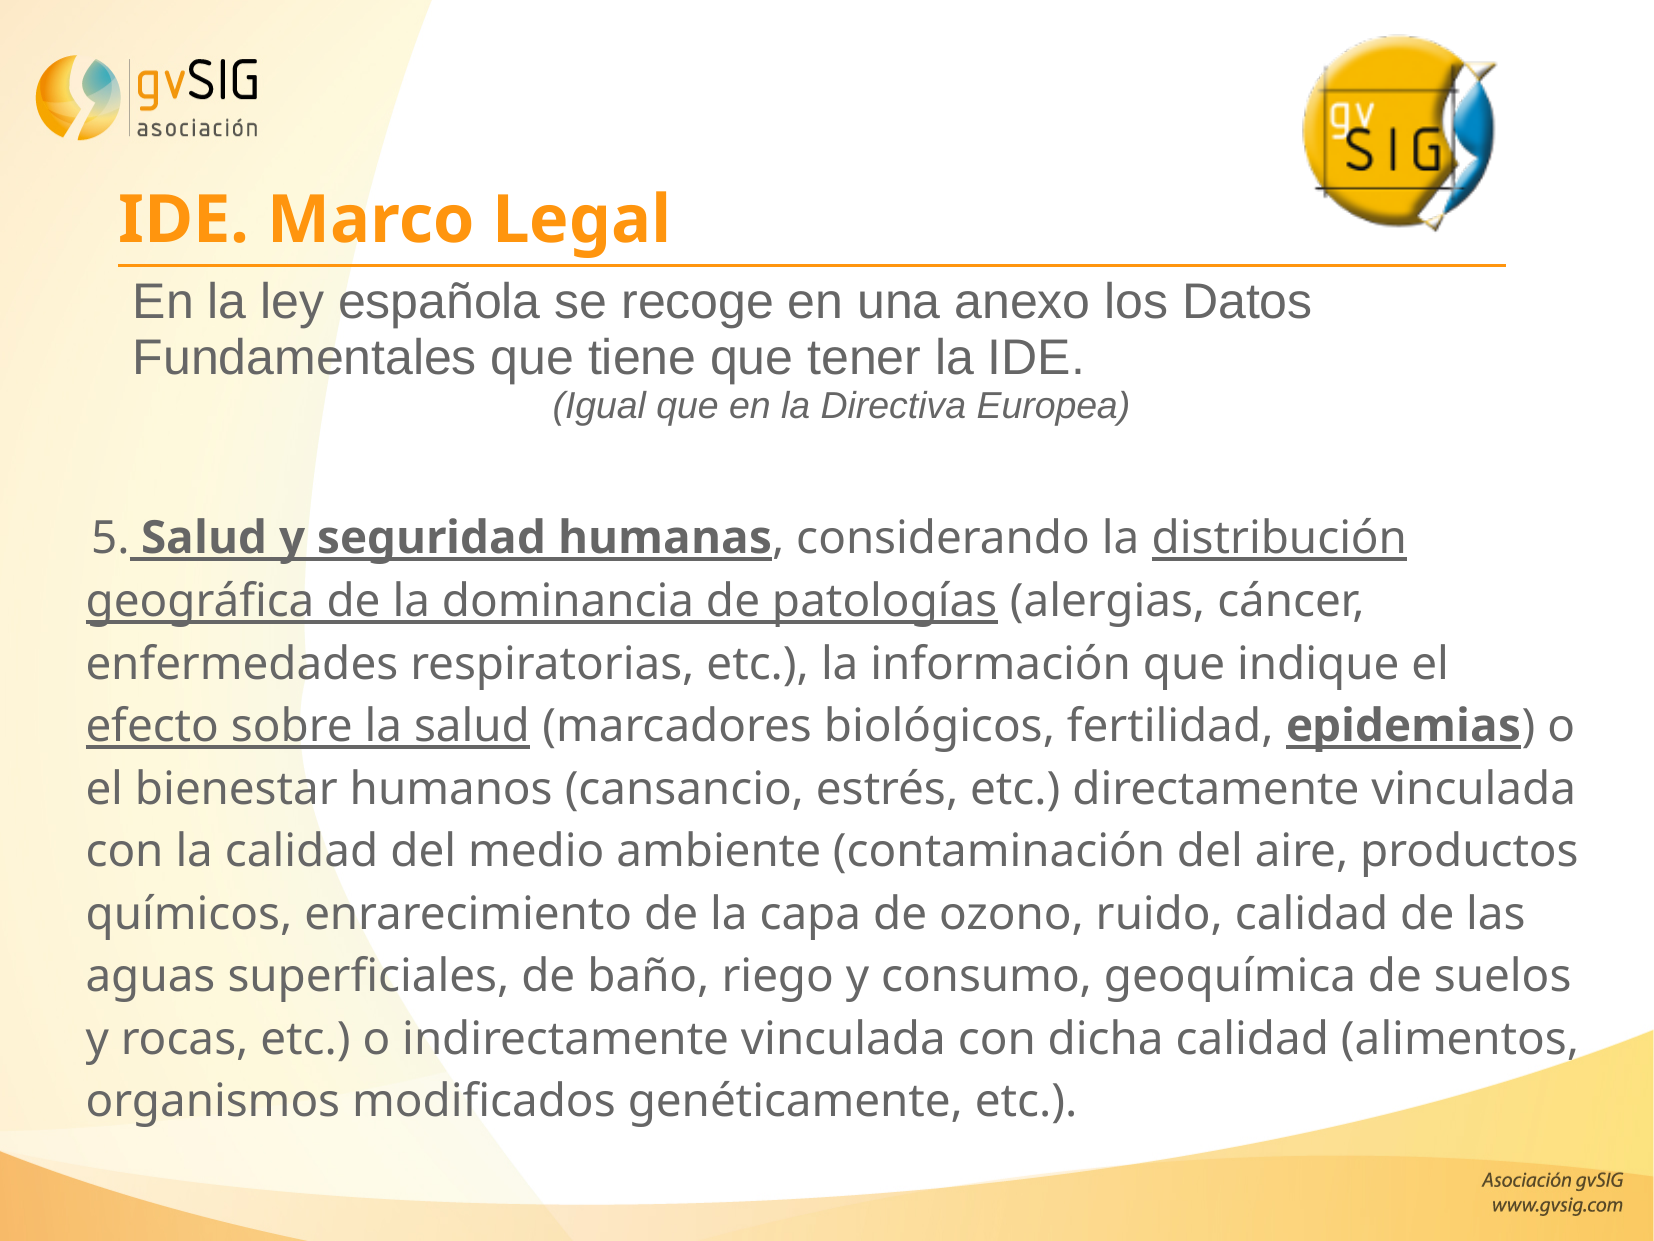

IDE. Marco Legal
En la ley española se recoge en una anexo los Datos Fundamentales que tiene que tener la IDE.
(Igual que en la Directiva Europea)
 5. Salud y seguridad humanas, considerando la distribución geográfica de la dominancia de patologías (alergias, cáncer, enfermedades respiratorias, etc.), la información que indique el efecto sobre la salud (marcadores biológicos, fertilidad, epidemias) o el bienestar humanos (cansancio, estrés, etc.) directamente vinculada con la calidad del medio ambiente (contaminación del aire, productos químicos, enrarecimiento de la capa de ozono, ruido, calidad de las aguas superficiales, de baño, riego y consumo, geoquímica de suelos y rocas, etc.) o indirectamente vinculada con dicha calidad (alimentos, organismos modificados genéticamente, etc.).